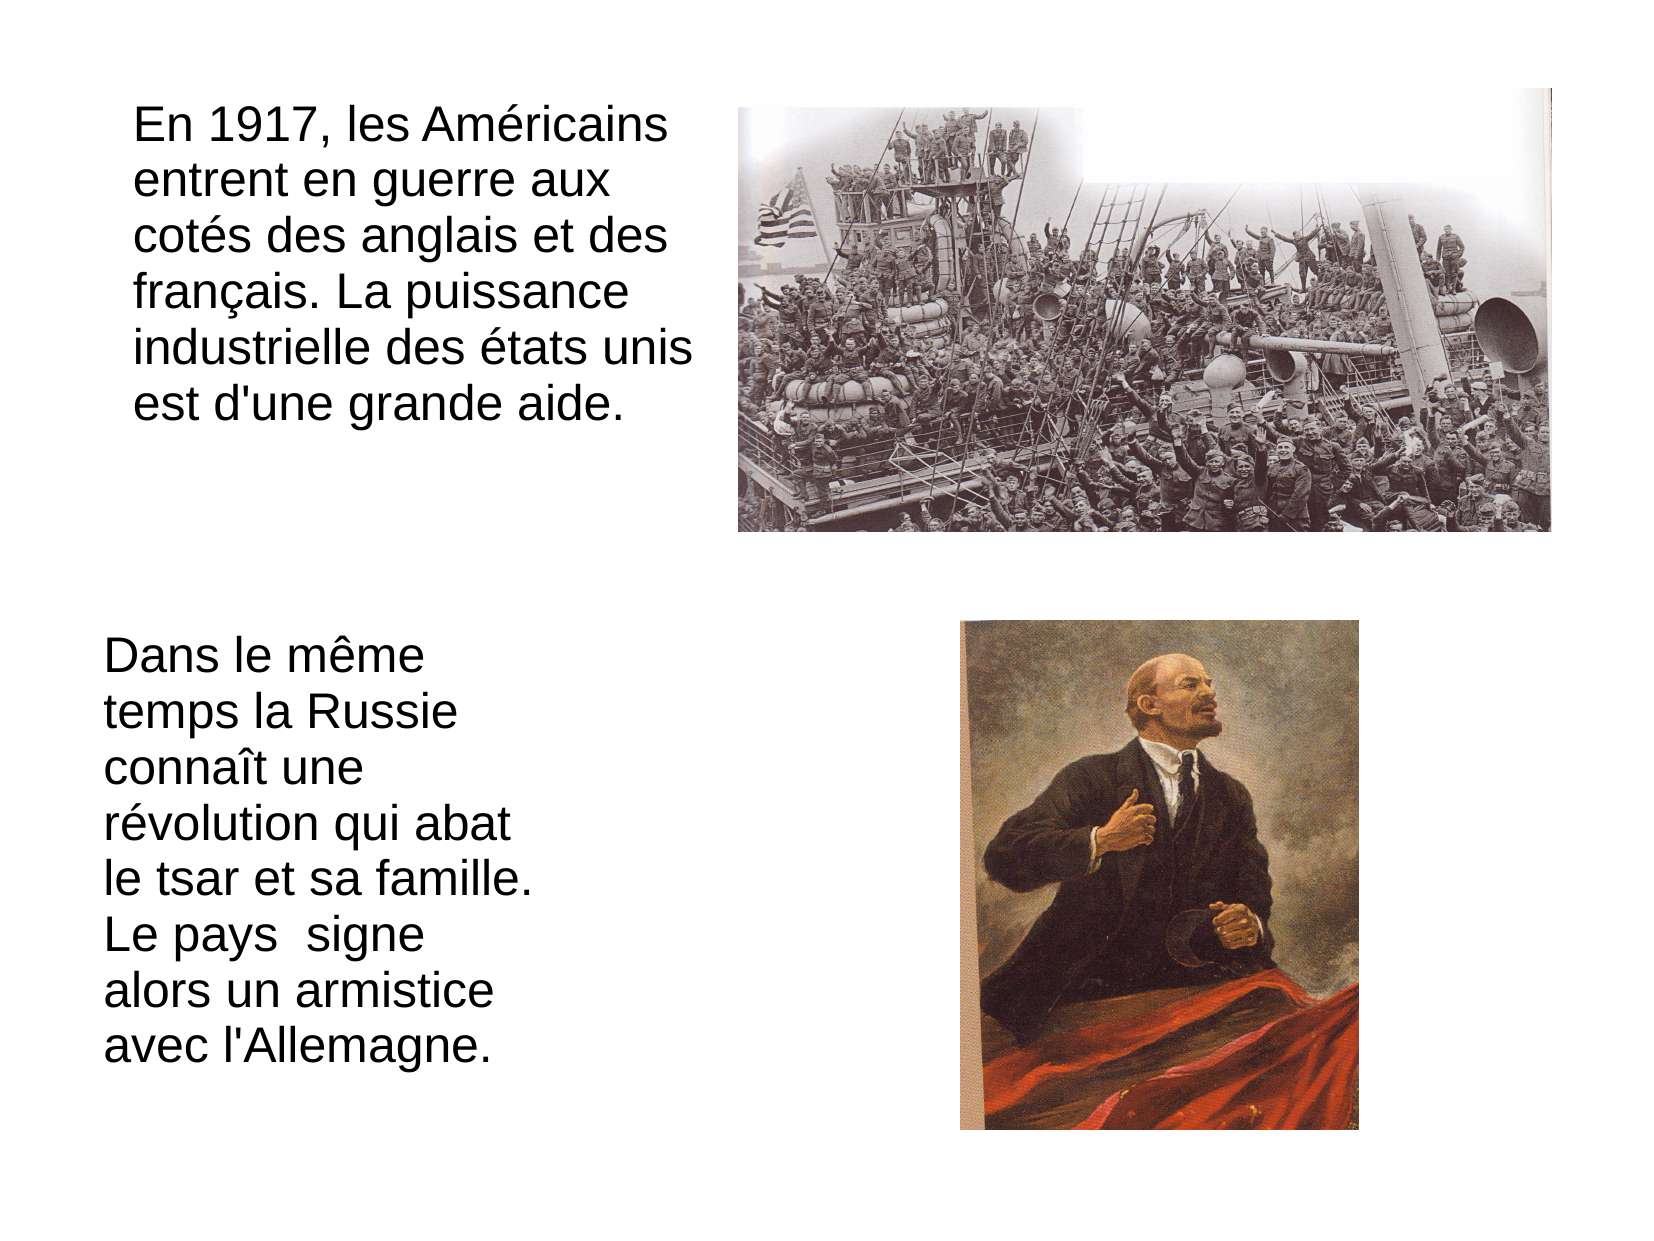

En 1917, les Américains entrent en guerre aux cotés des anglais et des français. La puissance industrielle des états unis est d'une grande aide.
Dans le même temps la Russie connaît une révolution qui abat le tsar et sa famille. Le pays signe alors un armistice avec l'Allemagne.